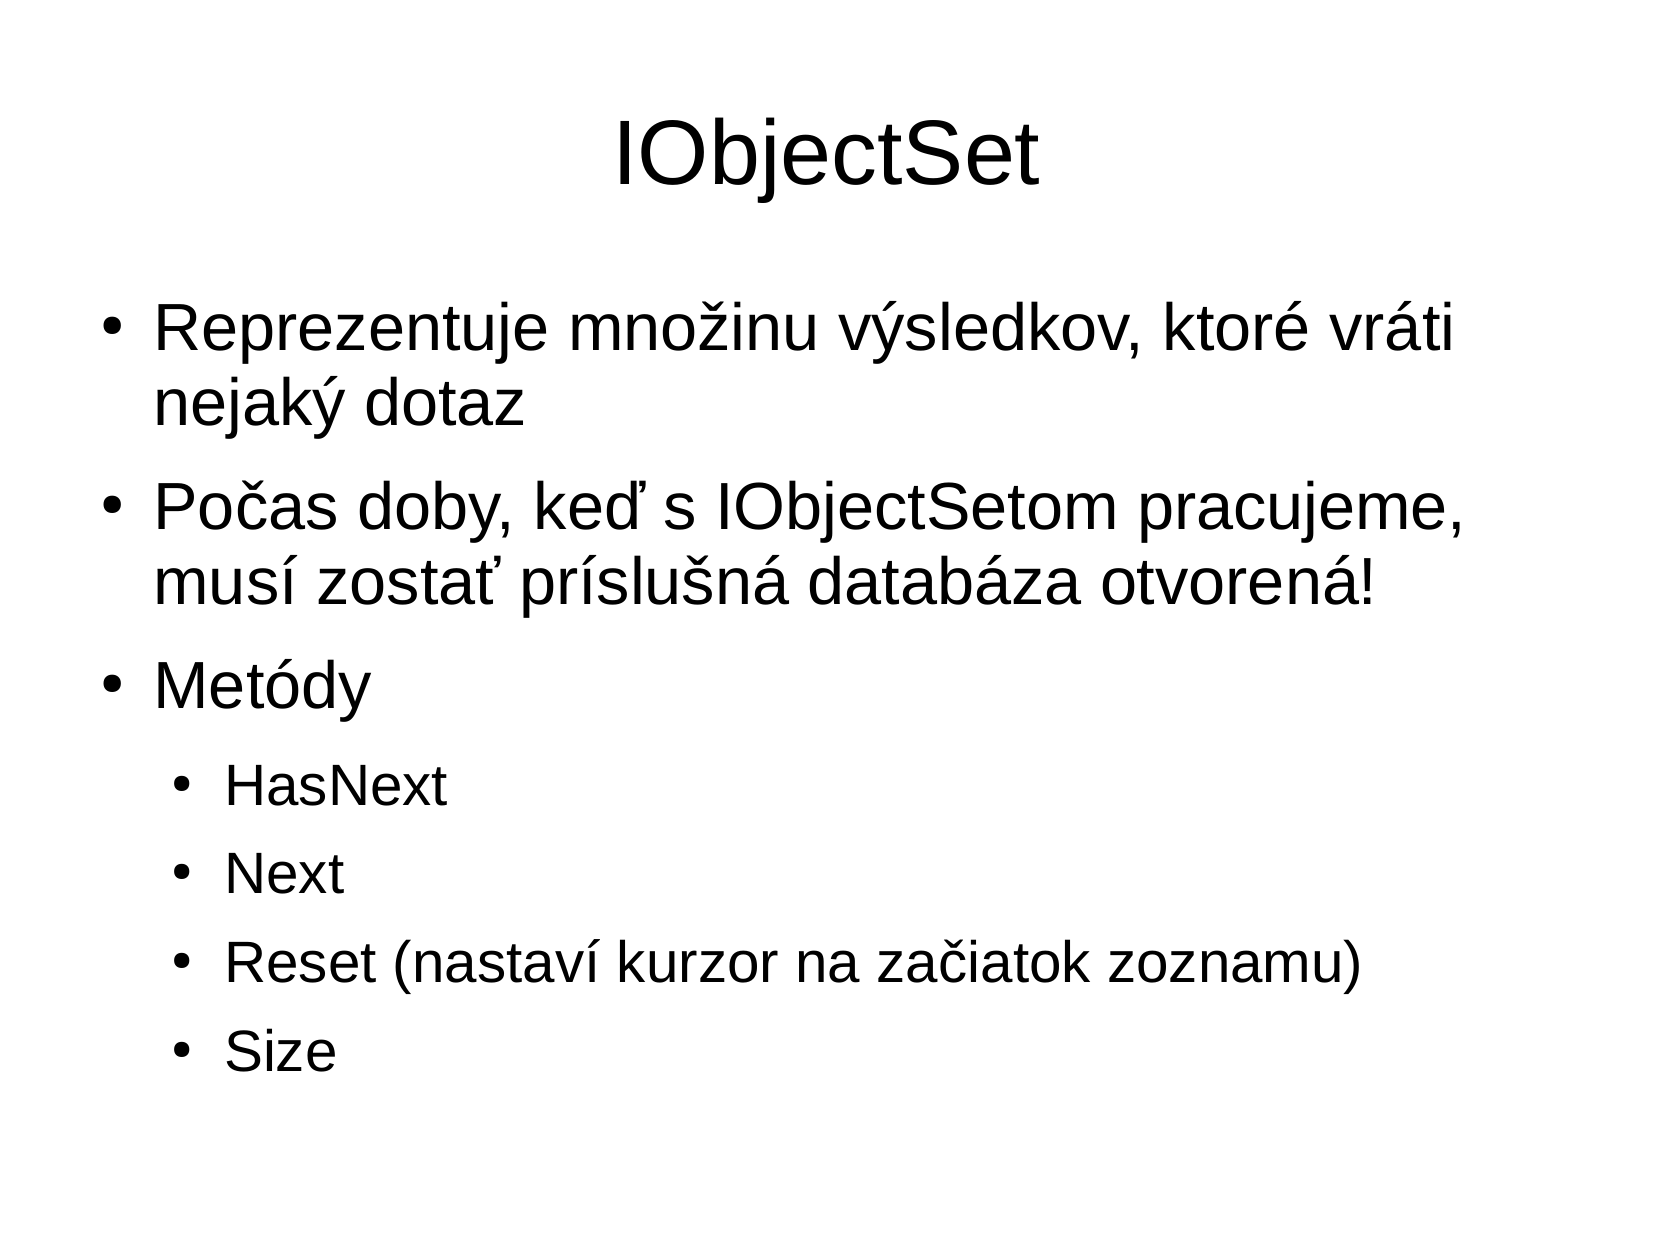

# IObjectSet
Reprezentuje množinu výsledkov, ktoré vráti nejaký dotaz
Počas doby, keď s IObjectSetom pracujeme, musí zostať príslušná databáza otvorená!
Metódy
HasNext
Next
Reset (nastaví kurzor na začiatok zoznamu)
Size